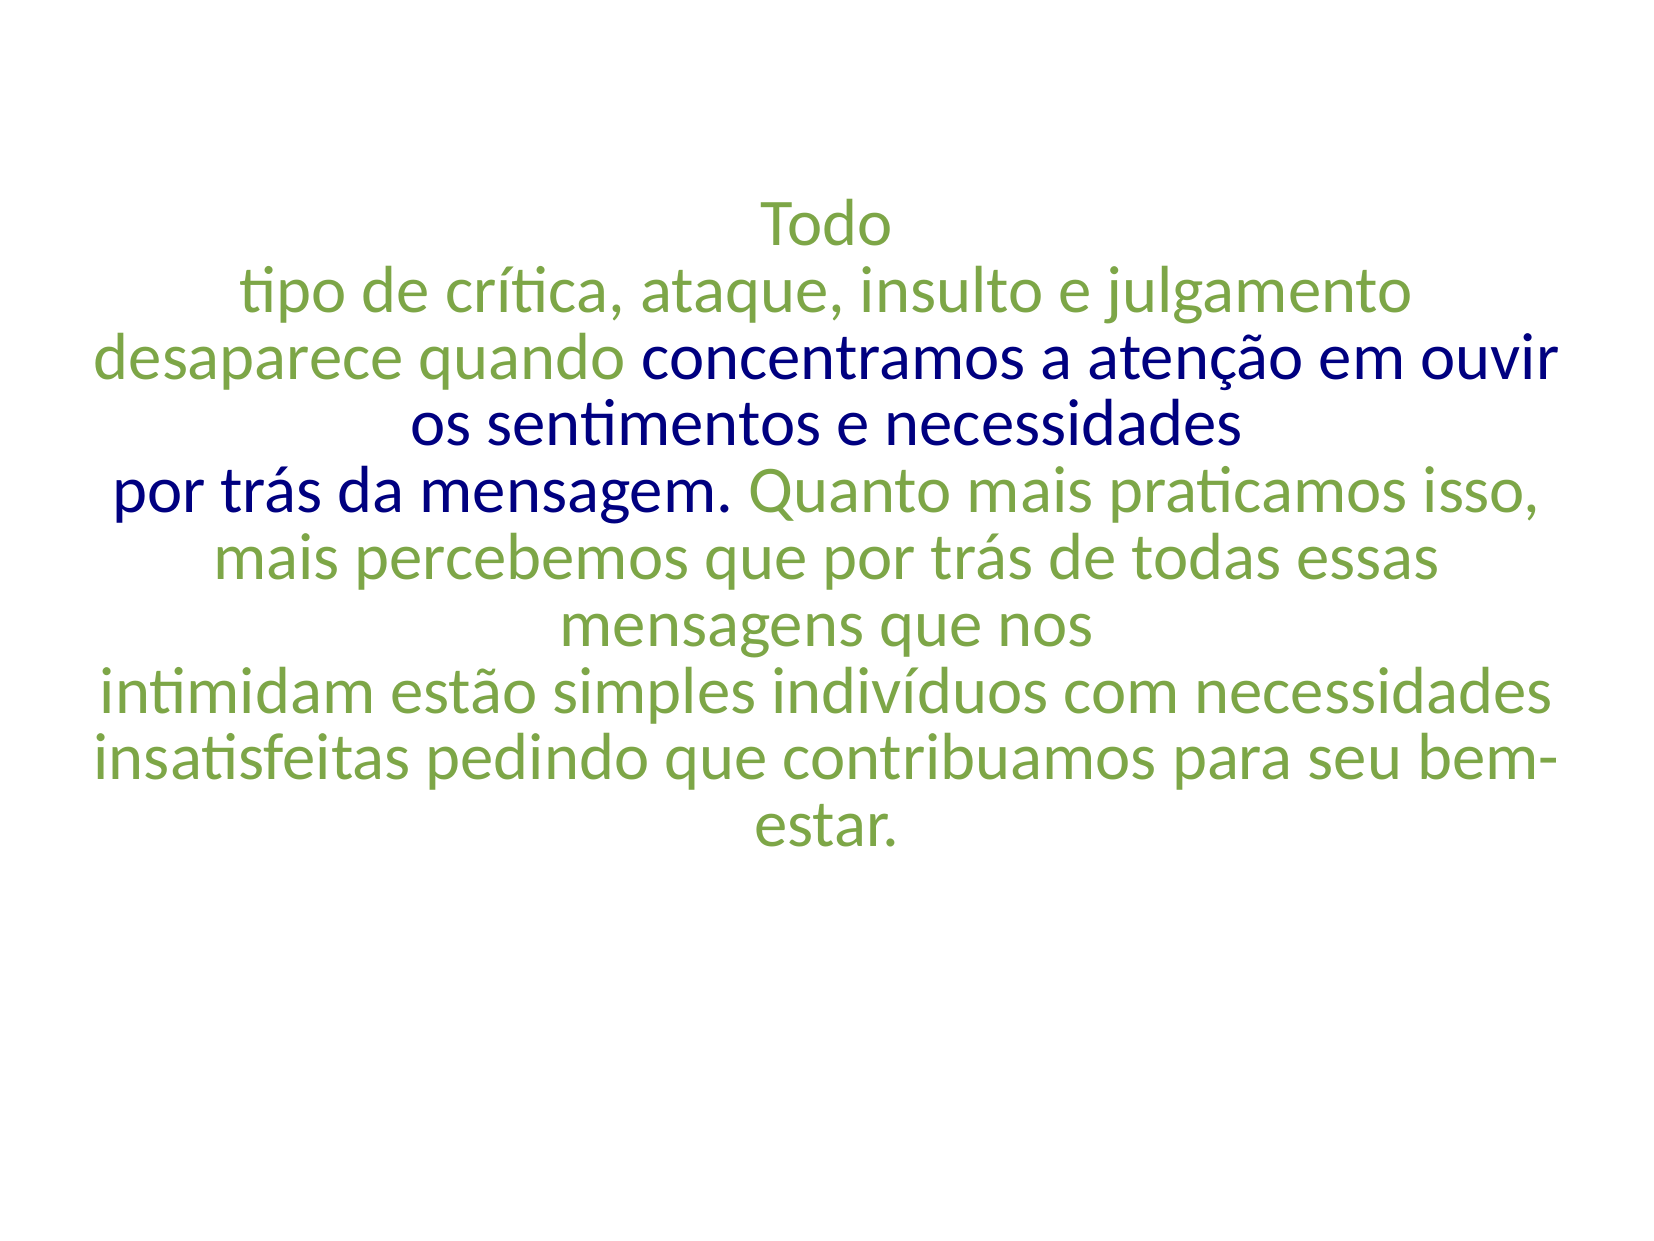

# Todo
tipo de crítica, ataque, insulto e julgamento desaparece quando concentramos a atenção em ouvir os sentimentos e necessidades
por trás da mensagem. Quanto mais praticamos isso, mais percebemos que por trás de todas essas mensagens que nos
intimidam estão simples indivíduos com necessidades insatisfeitas pedindo que contribuamos para seu bem-estar.